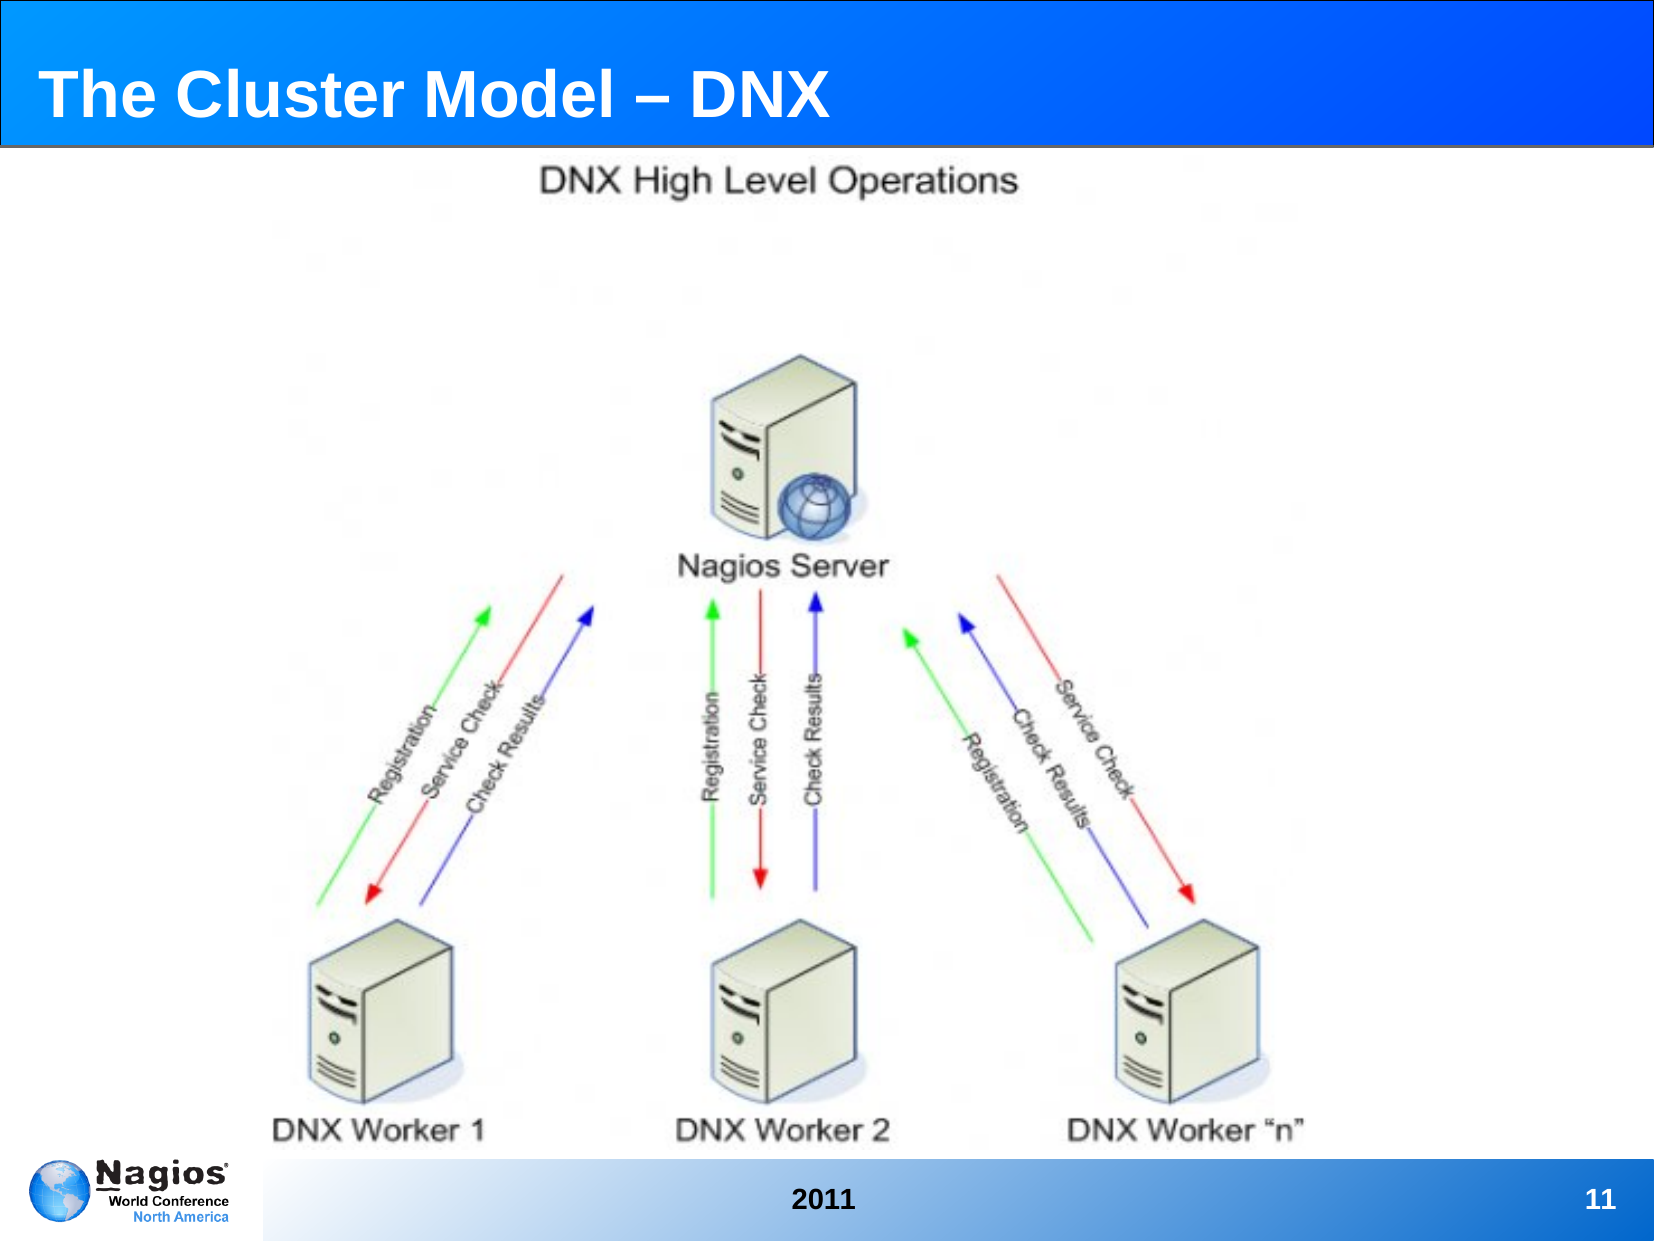

# The Cluster Model – DNX
2011
11